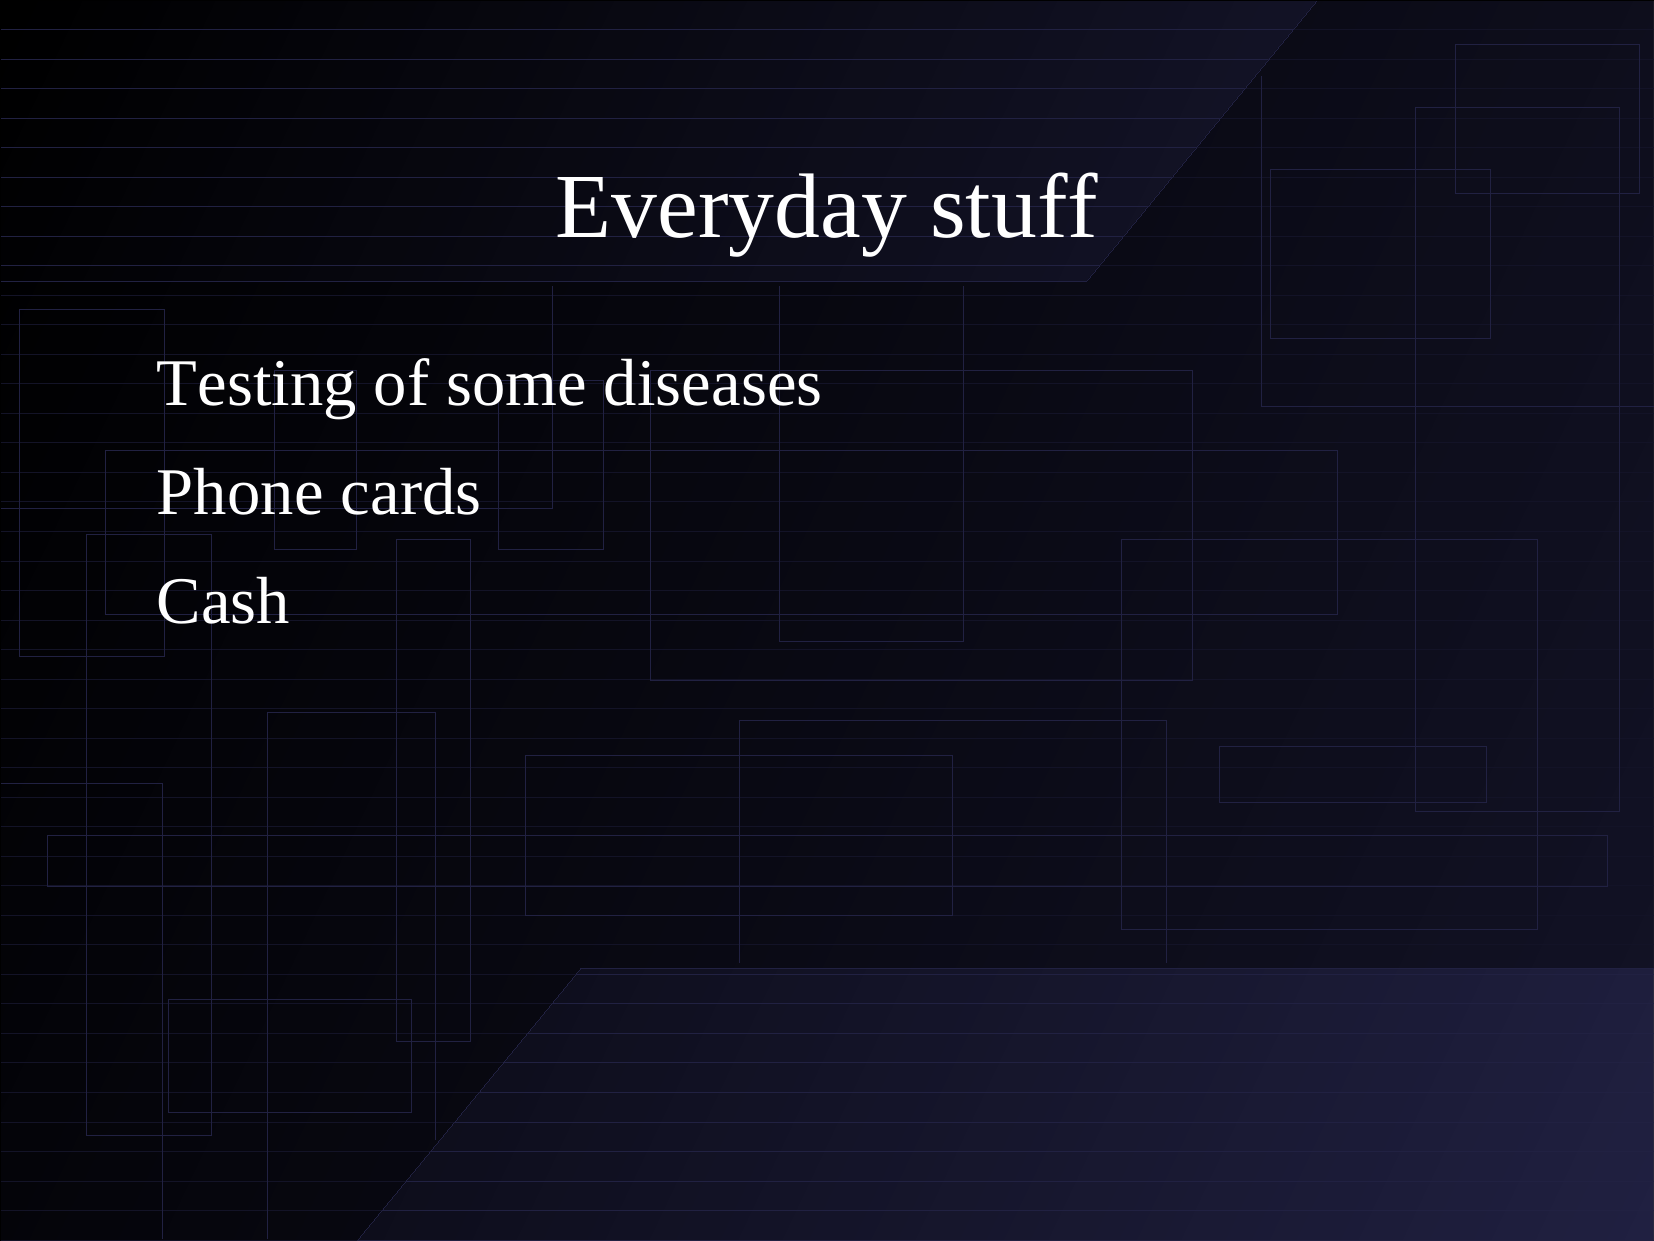

# Everyday stuff
Testing of some diseases
Phone cards
Cash